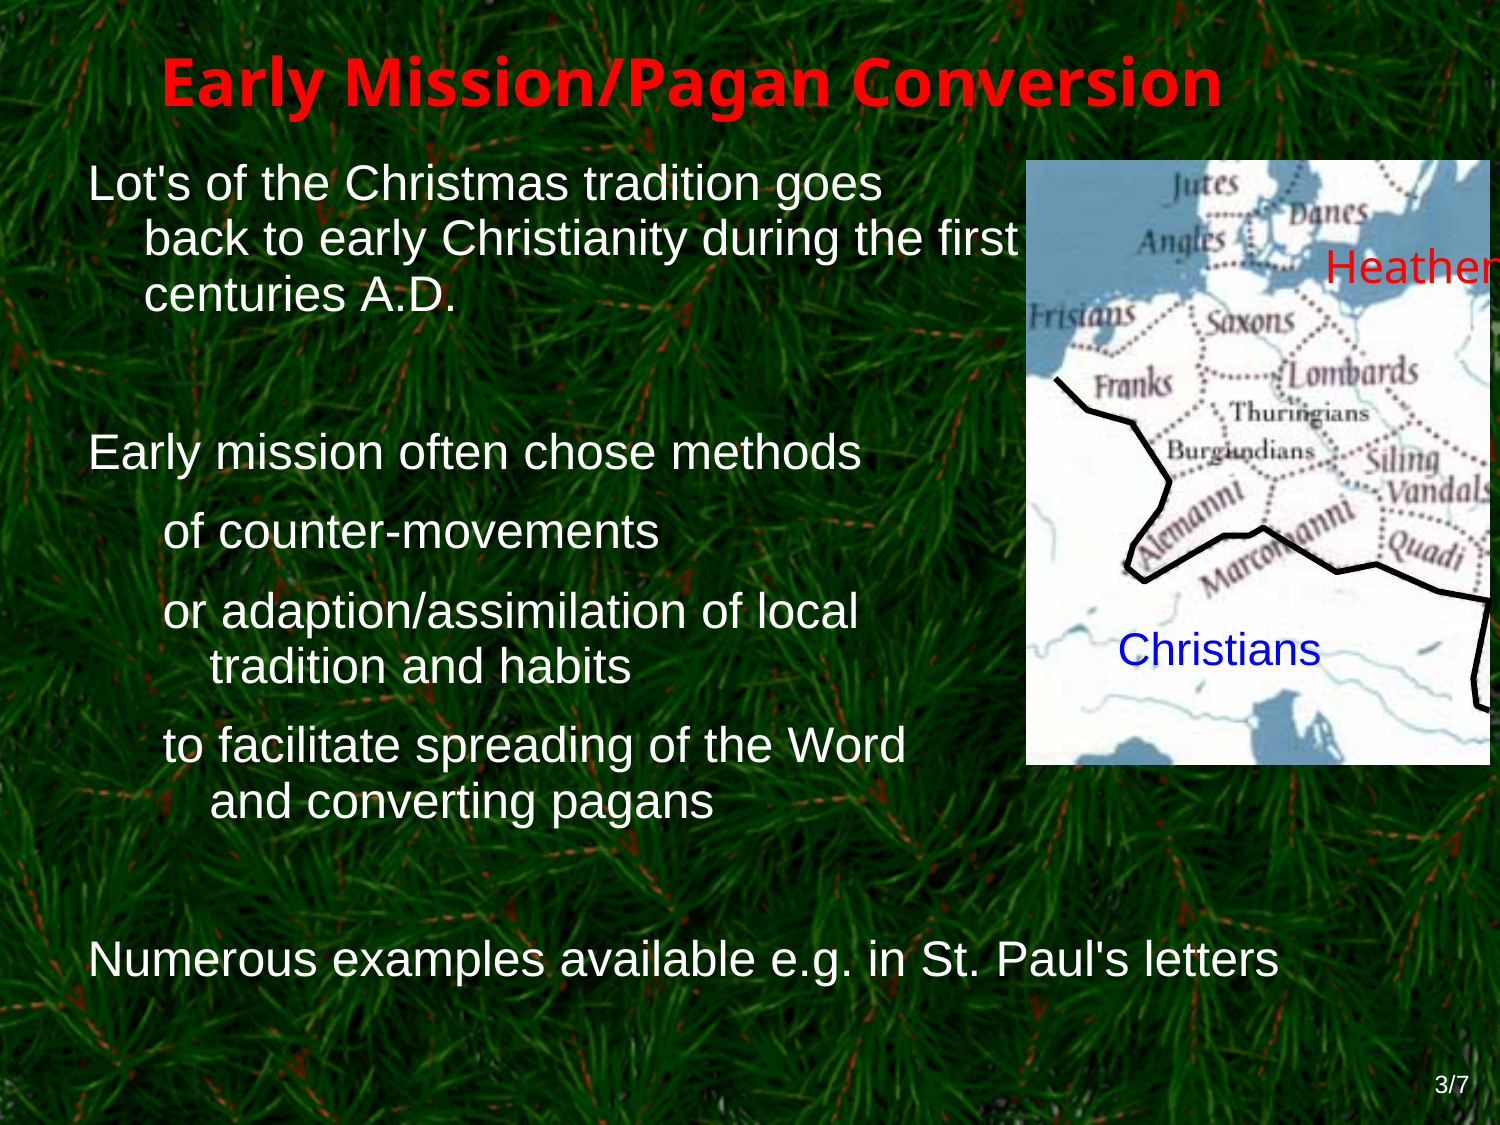

# Early Mission/Pagan Conversion
Lot's of the Christmas tradition goes				back to early Christianity during the first 			centuries A.D.
Early mission often chose methods
of counter-movements
or adaption/assimilation of local 			tradition	 and habits
to facilitate spreading of the Word				and converting pagans
Numerous examples available e.g. in St. Paul's letters
Heathen
Christians